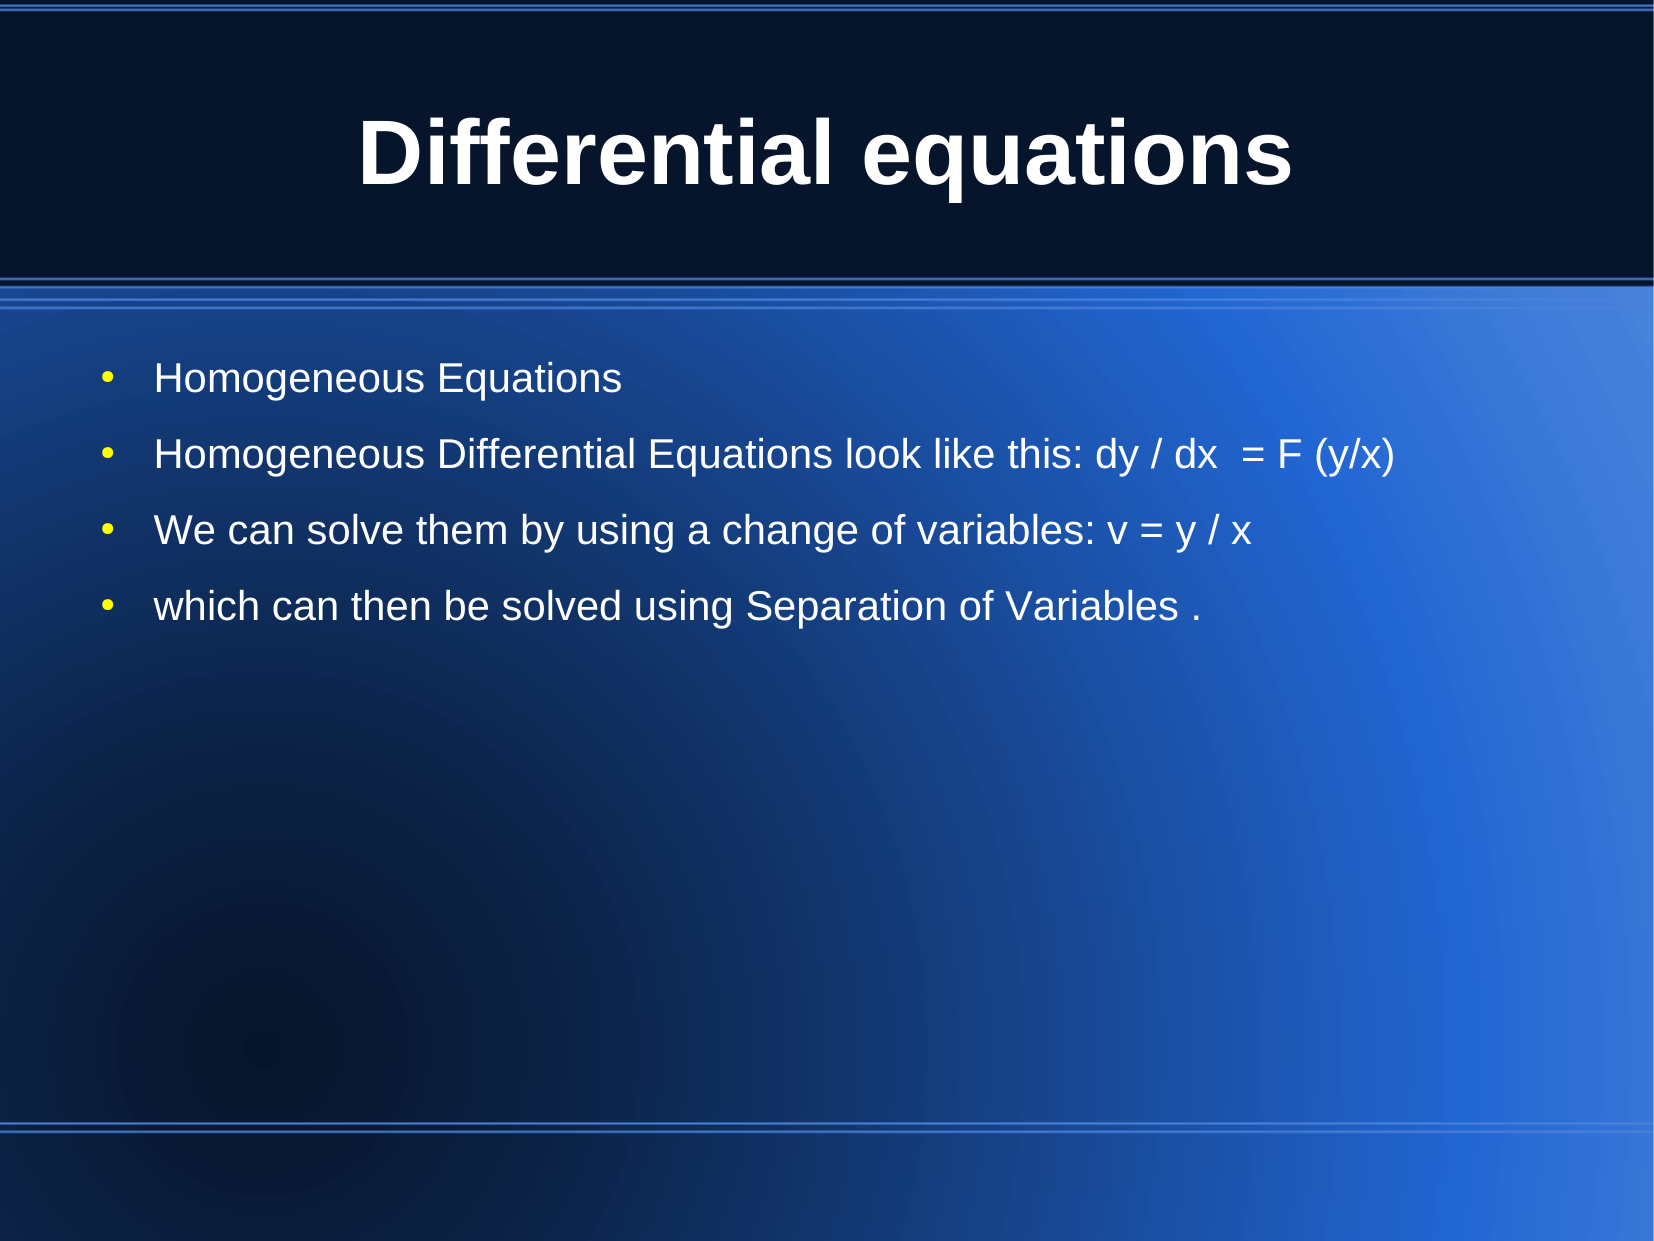

# Differential equations
Homogeneous Equations
Homogeneous Differential Equations look like this: dy / dx = F (y/x)
We can solve them by using a change of variables: v = y / x
which can then be solved using Separation of Variables .